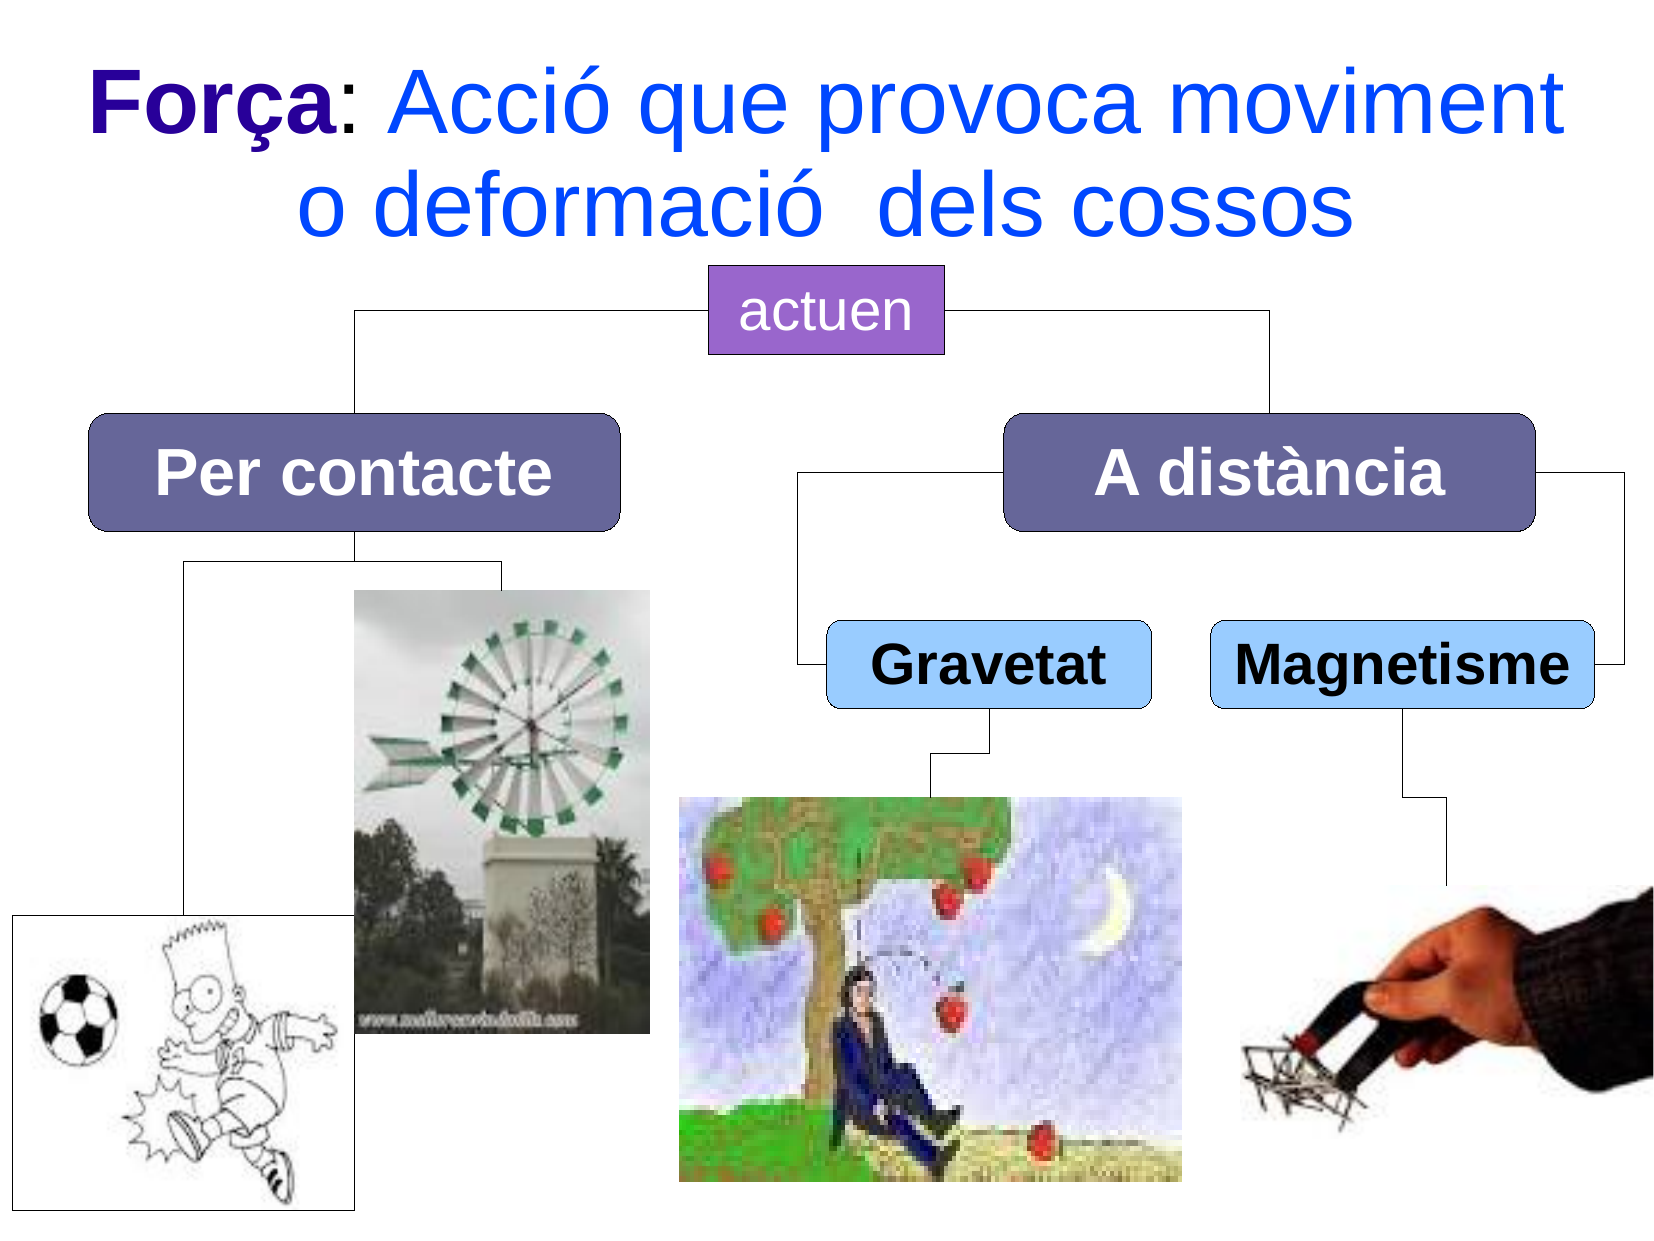

# Força: Acció que provoca moviment o deformació dels cossos
actuen
Per contacte
A distància
Gravetat
Magnetisme